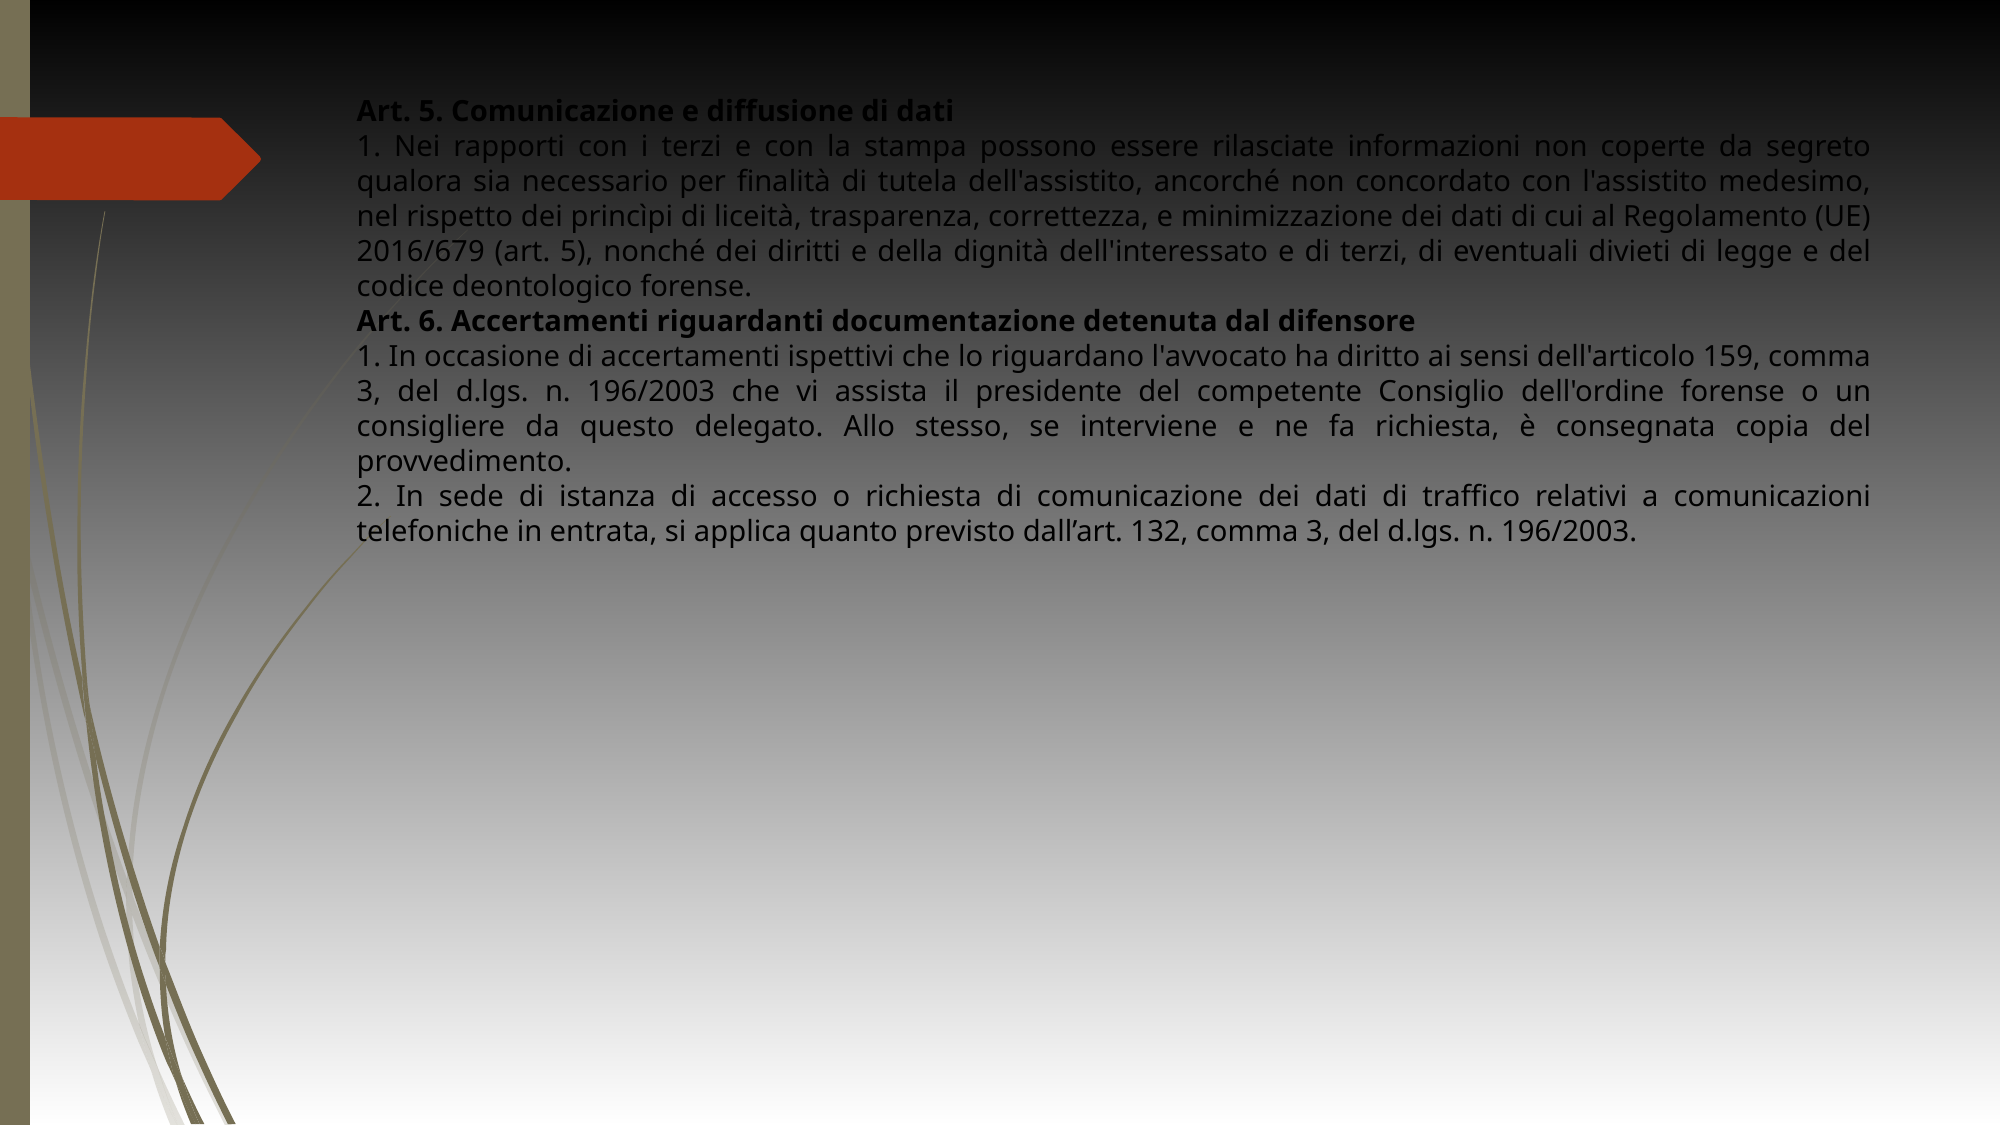

# Art. 5. Comunicazione e diffusione di dati
1. Nei rapporti con i terzi e con la stampa possono essere rilasciate informazioni non coperte da segreto qualora sia necessario per finalità di tutela dell'assistito, ancorché non concordato con l'assistito medesimo, nel rispetto dei princìpi di liceità, trasparenza, correttezza, e minimizzazione dei dati di cui al Regolamento (UE) 2016/679 (art. 5), nonché dei diritti e della dignità dell'interessato e di terzi, di eventuali divieti di legge e del codice deontologico forense.
Art. 6. Accertamenti riguardanti documentazione detenuta dal difensore
1. In occasione di accertamenti ispettivi che lo riguardano l'avvocato ha diritto ai sensi dell'articolo 159, comma 3, del d.lgs. n. 196/2003 che vi assista il presidente del competente Consiglio dell'ordine forense o un consigliere da questo delegato. Allo stesso, se interviene e ne fa richiesta, è consegnata copia del provvedimento.
2. In sede di istanza di accesso o richiesta di comunicazione dei dati di traffico relativi a comunicazioni telefoniche in entrata, si applica quanto previsto dall’art. 132, comma 3, del d.lgs. n. 196/2003.